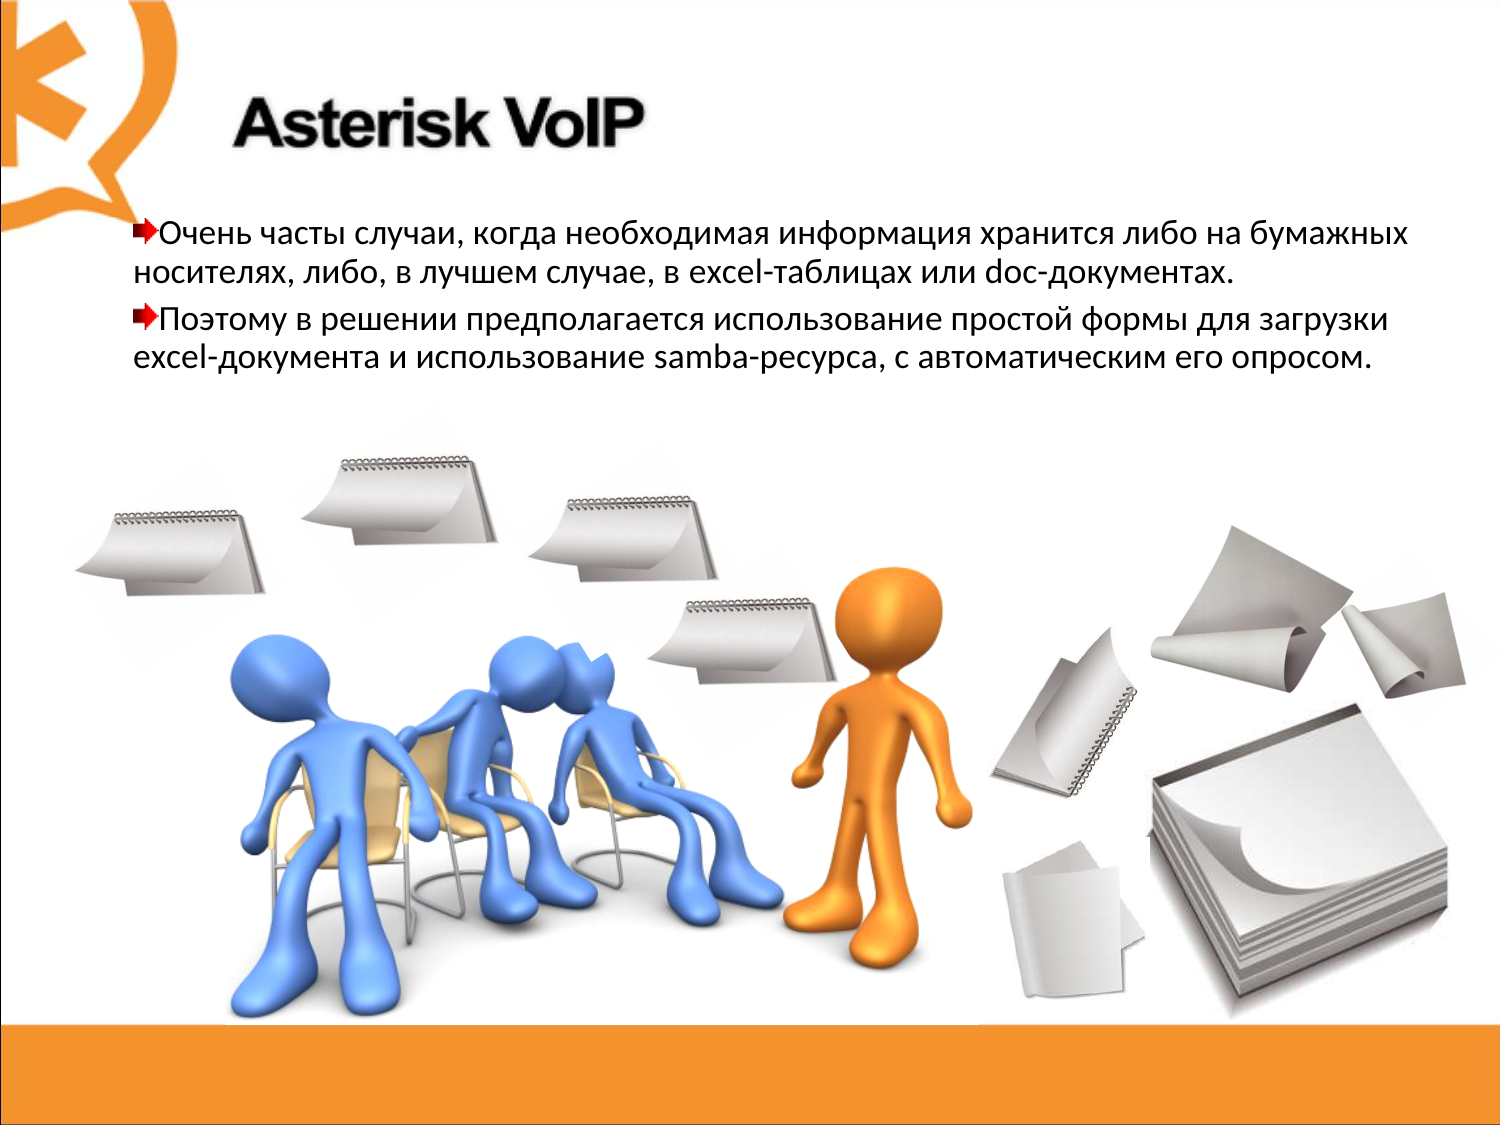

Очень часты случаи, когда необходимая информация хранится либо на бумажных носителях, либо, в лучшем случае, в excel-таблицах или doc-документах.
Поэтому в решении предполагается использование простой формы для загрузки excel-документа и использование samba-ресурса, с автоматическим его опросом.